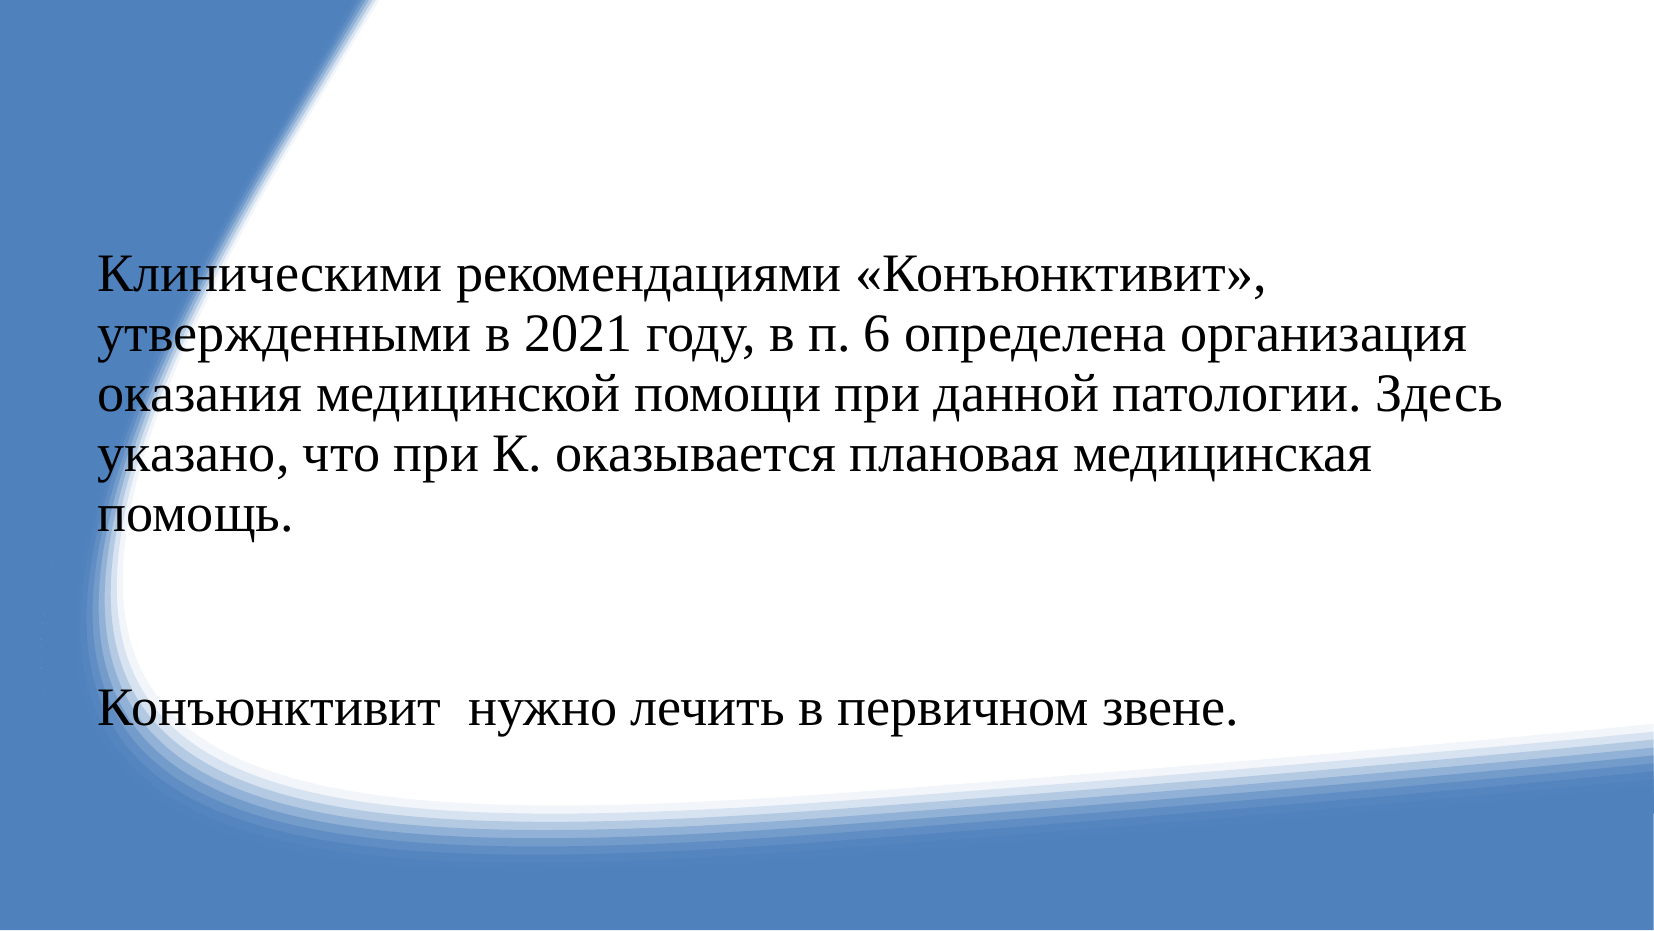

#
Клиническими рекомендациями «Конъюнктивит», утвержденными в 2021 году, в п. 6 определена организация оказания медицинской помощи при данной патологии. Здесь указано, что при К. оказывается плановая медицинская помощь.
Конъюнктивит нужно лечить в первичном звене.